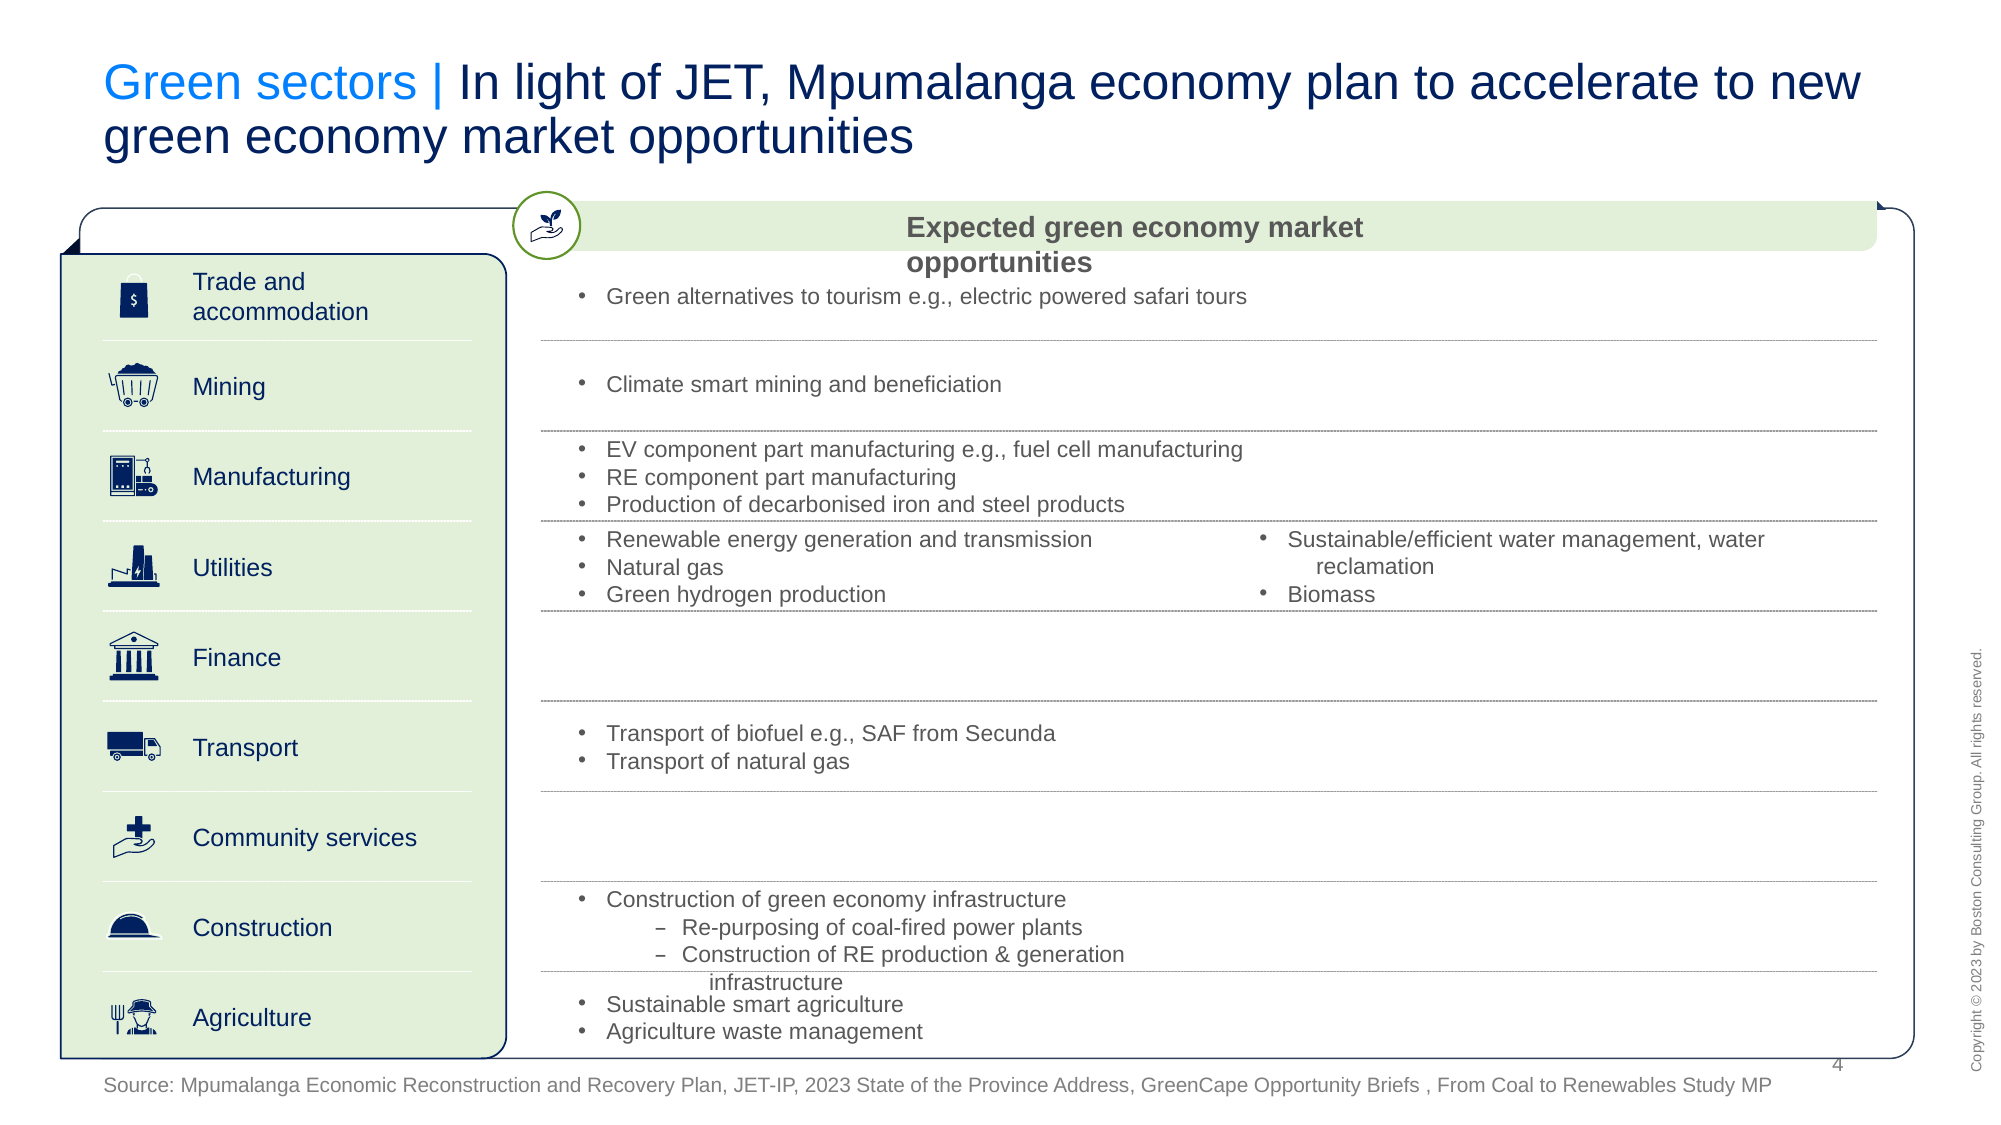

# Green sectors | In light of JET, Mpumalanga economy plan to accelerate to new green economy market opportunities
Expected green economy market opportunities
Trade and accommodation
Green alternatives to tourism e.g., electric powered safari tours
Mining
Climate smart mining and beneficiation
Manufacturing
EV component part manufacturing e.g., fuel cell manufacturing
RE component part manufacturing
Production of decarbonised iron and steel products
Utilities
Renewable energy generation and transmission
Natural gas
Green hydrogen production
Sustainable/efficient water management, water reclamation
Biomass
Finance
Transport
Transport of biofuel e.g., SAF from Secunda
Transport of natural gas
Community services
Construction
Construction of green economy infrastructure
Re-purposing of coal-fired power plants
Construction of RE production & generation infrastructure
Agriculture
Sustainable smart agriculture
Agriculture waste management
Source: Mpumalanga Economic Reconstruction and Recovery Plan, JET-IP, 2023 State of the Province Address, GreenCape Opportunity Briefs , From Coal to Renewables Study MP